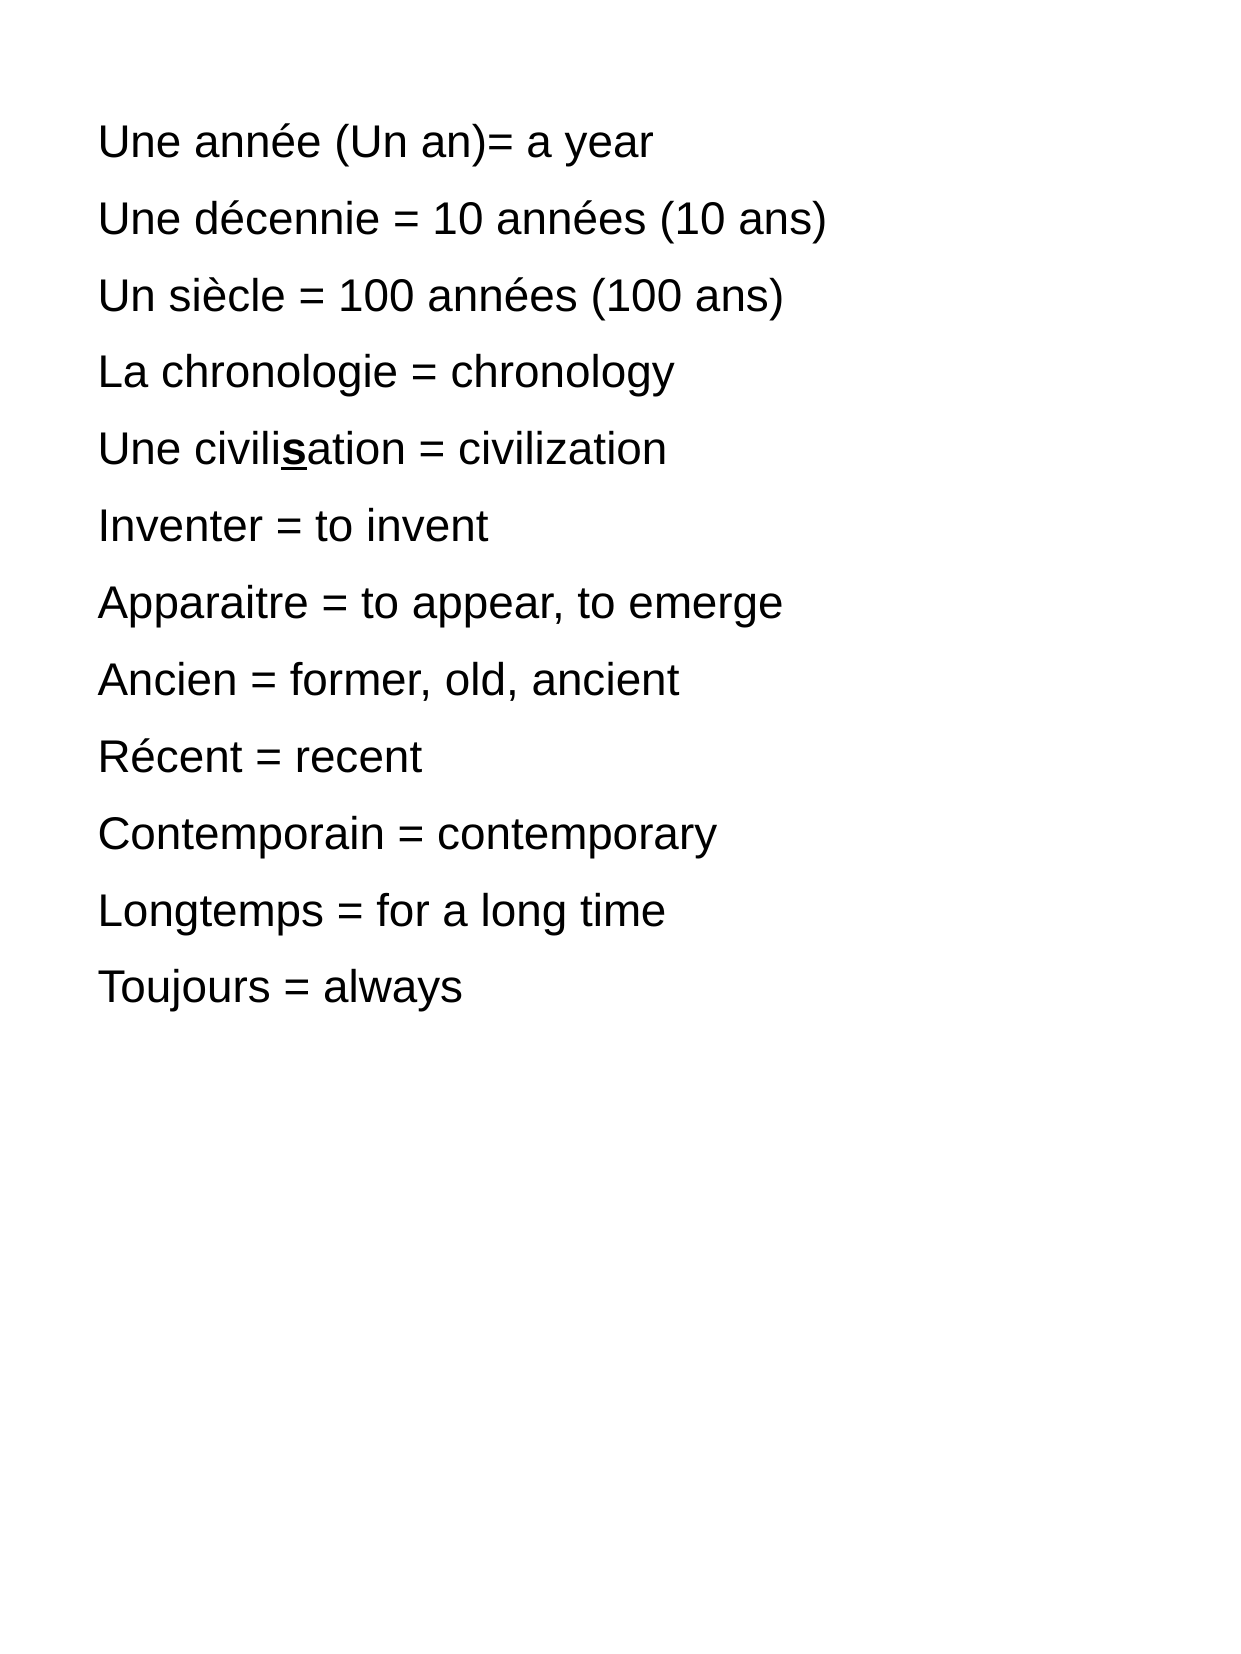

Une année (Un an)= a year
Une décennie = 10 années (10 ans)
Un siècle = 100 années (100 ans)
La chronologie = chronology
Une civilisation = civilization
Inventer = to invent
Apparaitre = to appear, to emerge
Ancien = former, old, ancient
Récent = recent
Contemporain = contemporary
Longtemps = for a long time
Toujours = always